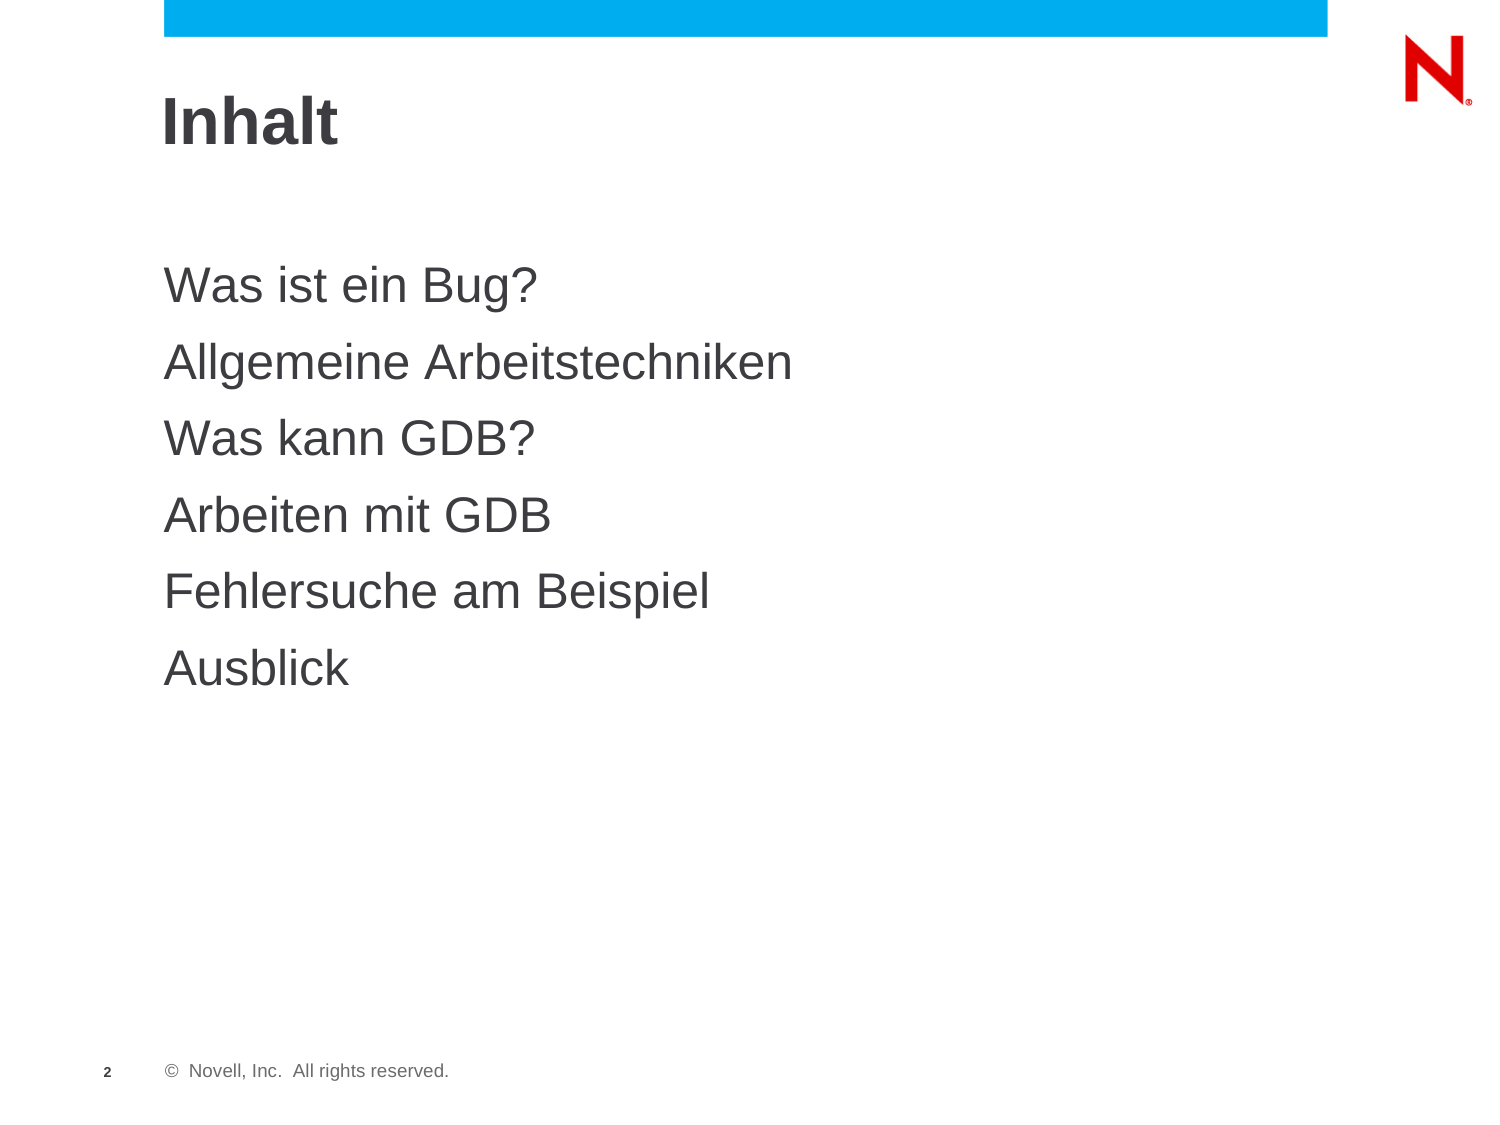

# Inhalt
Was ist ein Bug?
Allgemeine Arbeitstechniken
Was kann GDB?
Arbeiten mit GDB
Fehlersuche am Beispiel
Ausblick